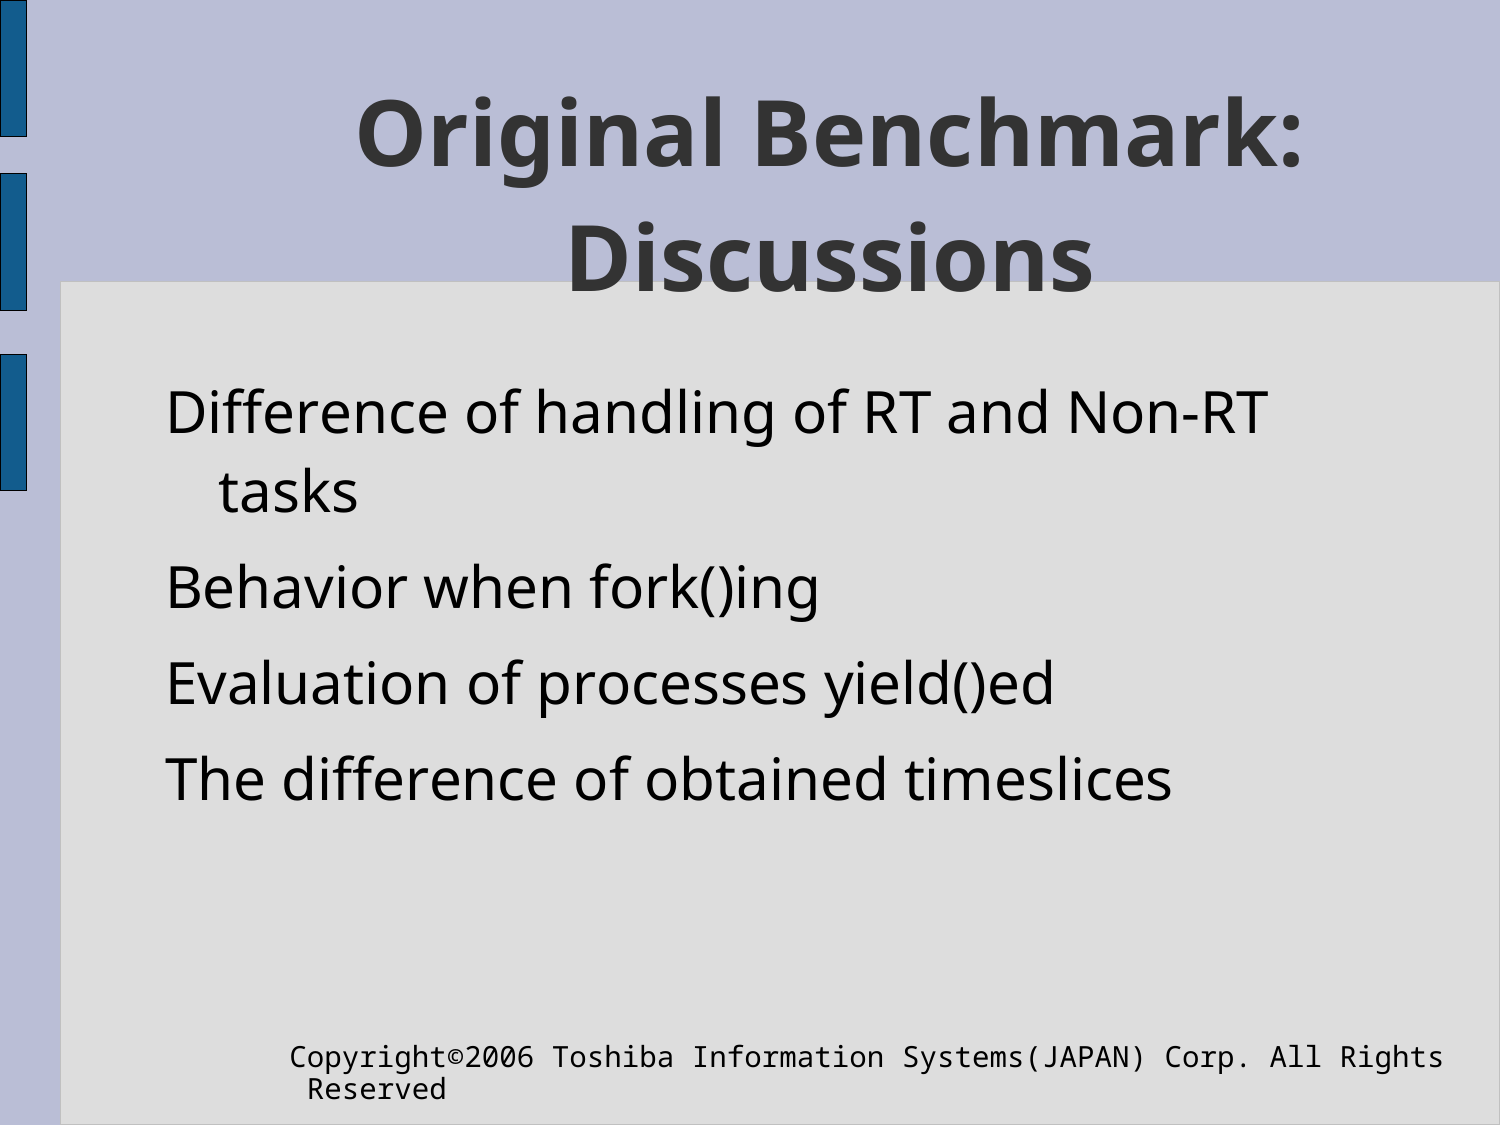

# Original Benchmark: Discussions
Difference of handling of RT and Non-RT tasks
Behavior when fork()ing
Evaluation of processes yield()ed
The difference of obtained timeslices
Copyright©2006 Toshiba Information Systems(JAPAN) Corp. All Rights Reserved